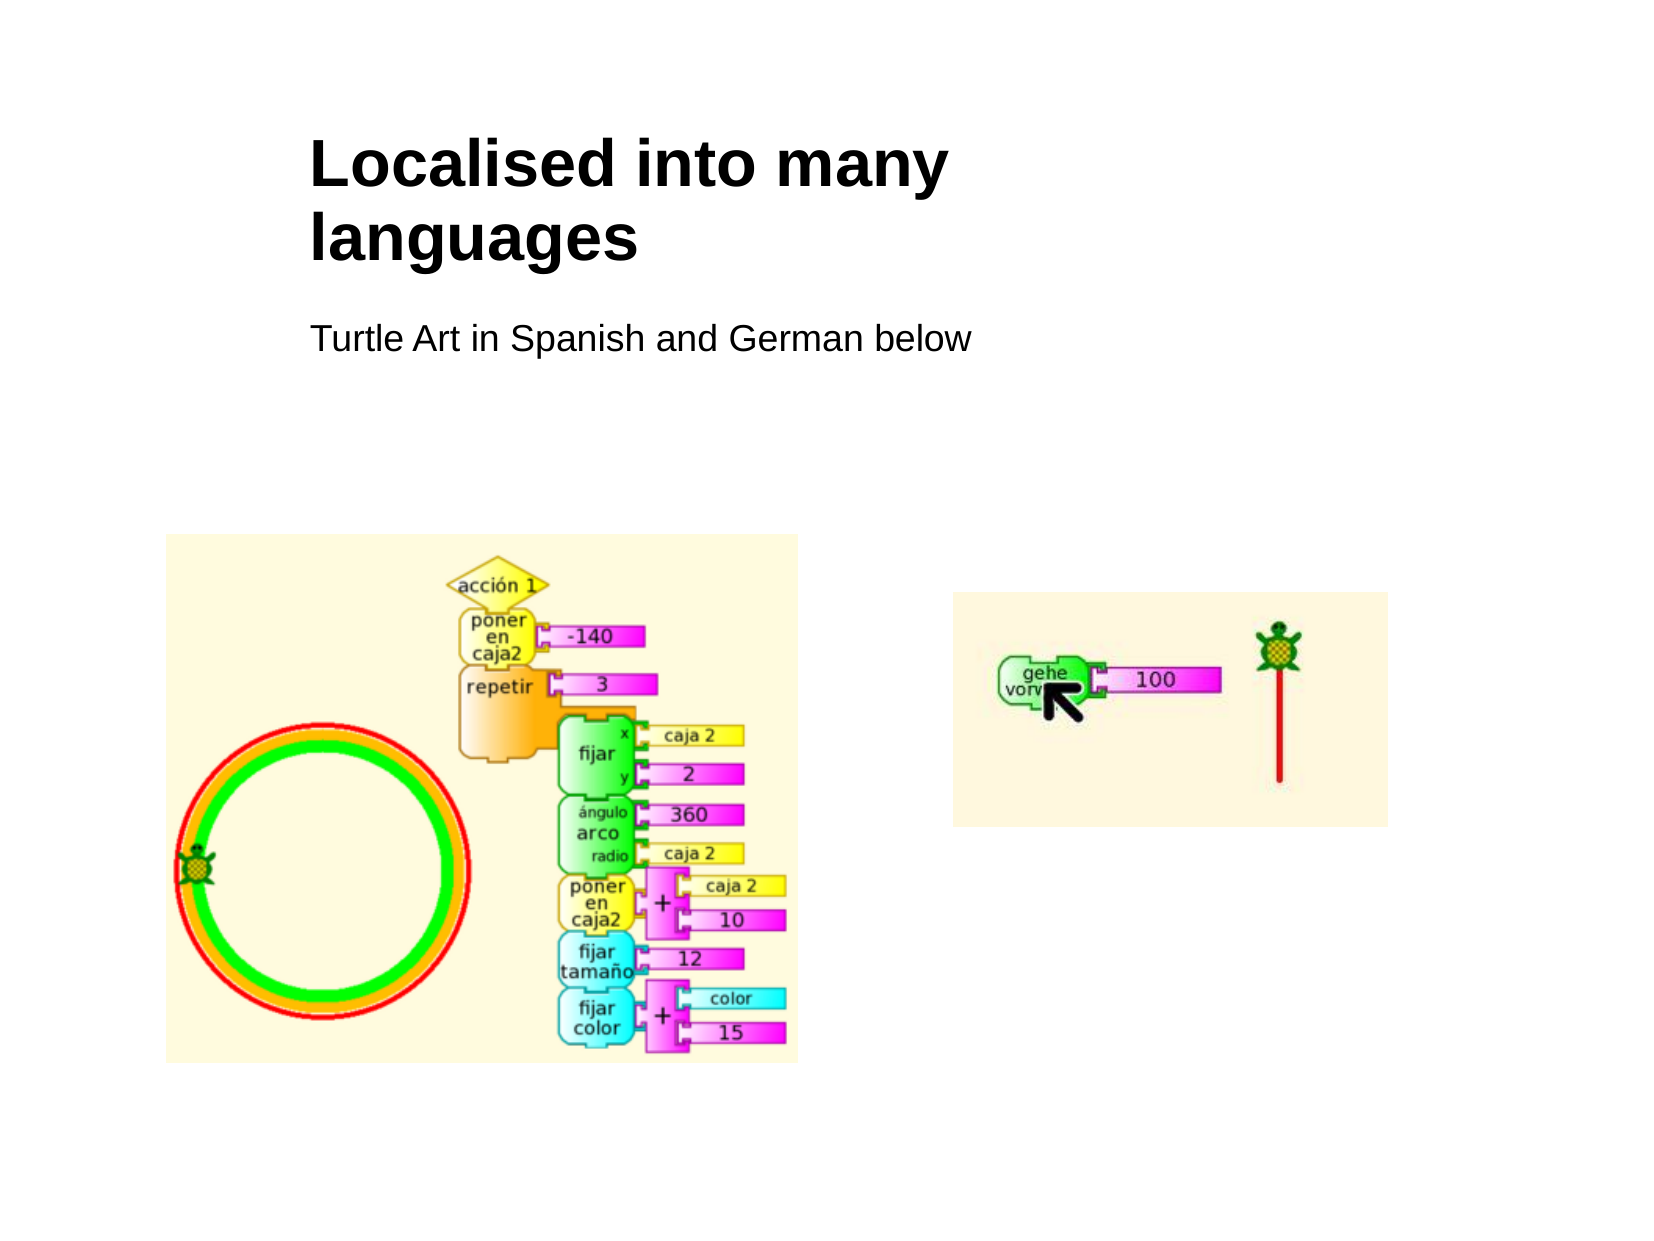

Localised into many languages
Turtle Art in Spanish and German below